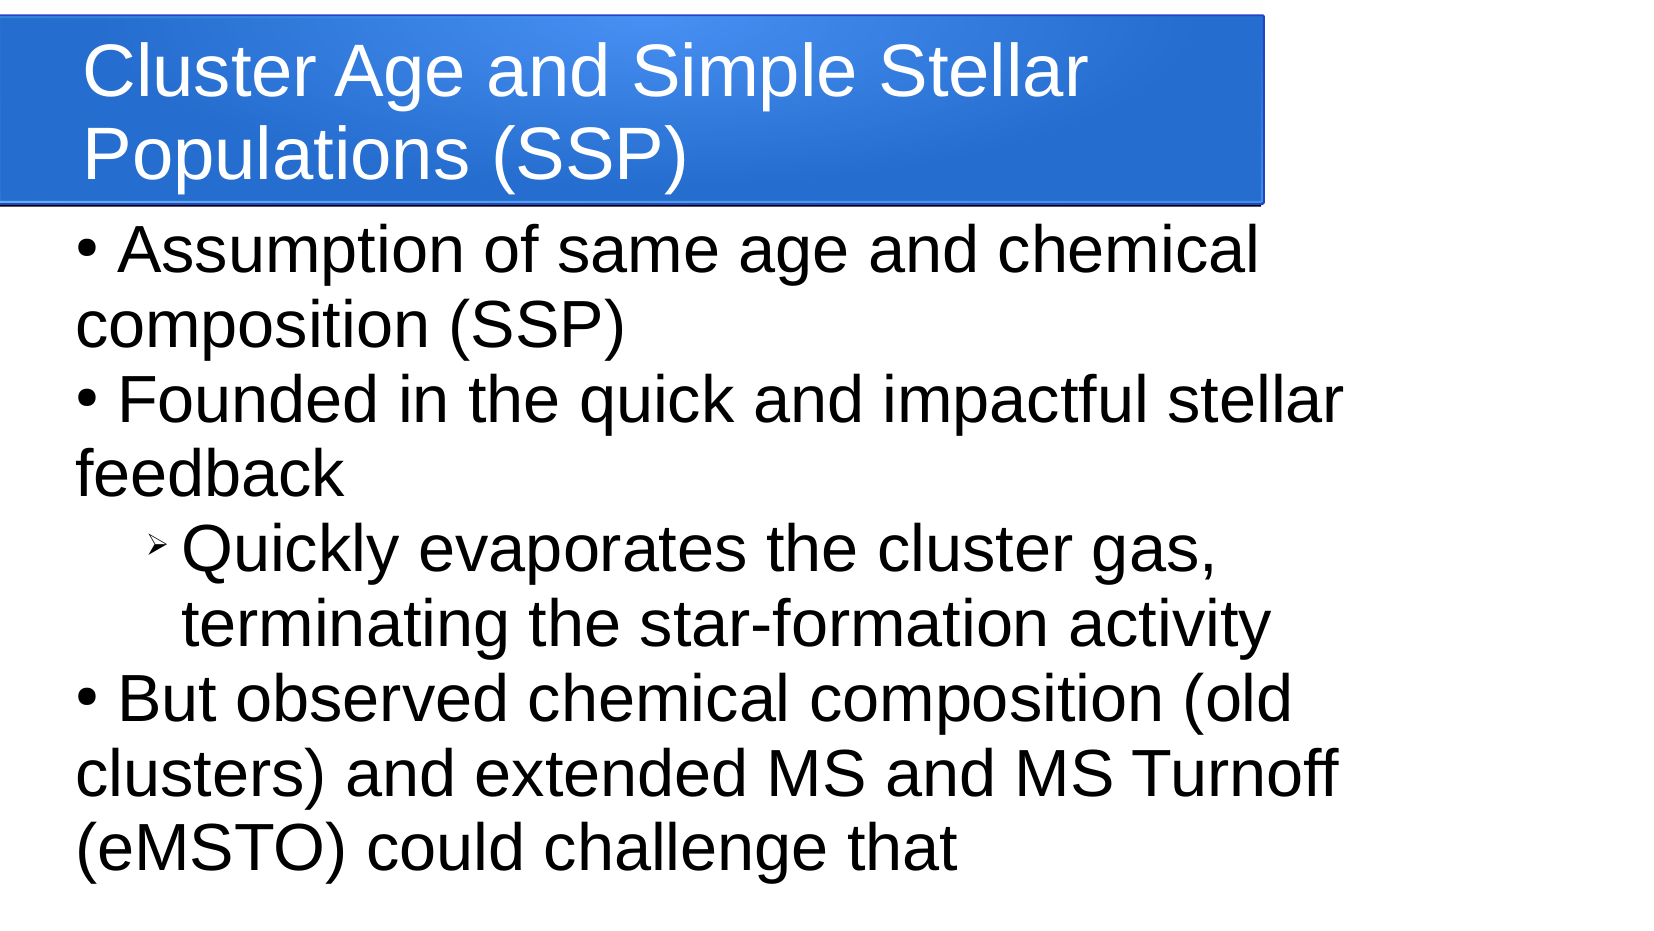

# Cluster Age and Simple Stellar Populations (SSP)
 Assumption of same age and chemical composition (SSP)
 Founded in the quick and impactful stellar feedback
Quickly evaporates the cluster gas, terminating the star-formation activity
 But observed chemical composition (old clusters) and extended MS and MS Turnoff (eMSTO) could challenge that